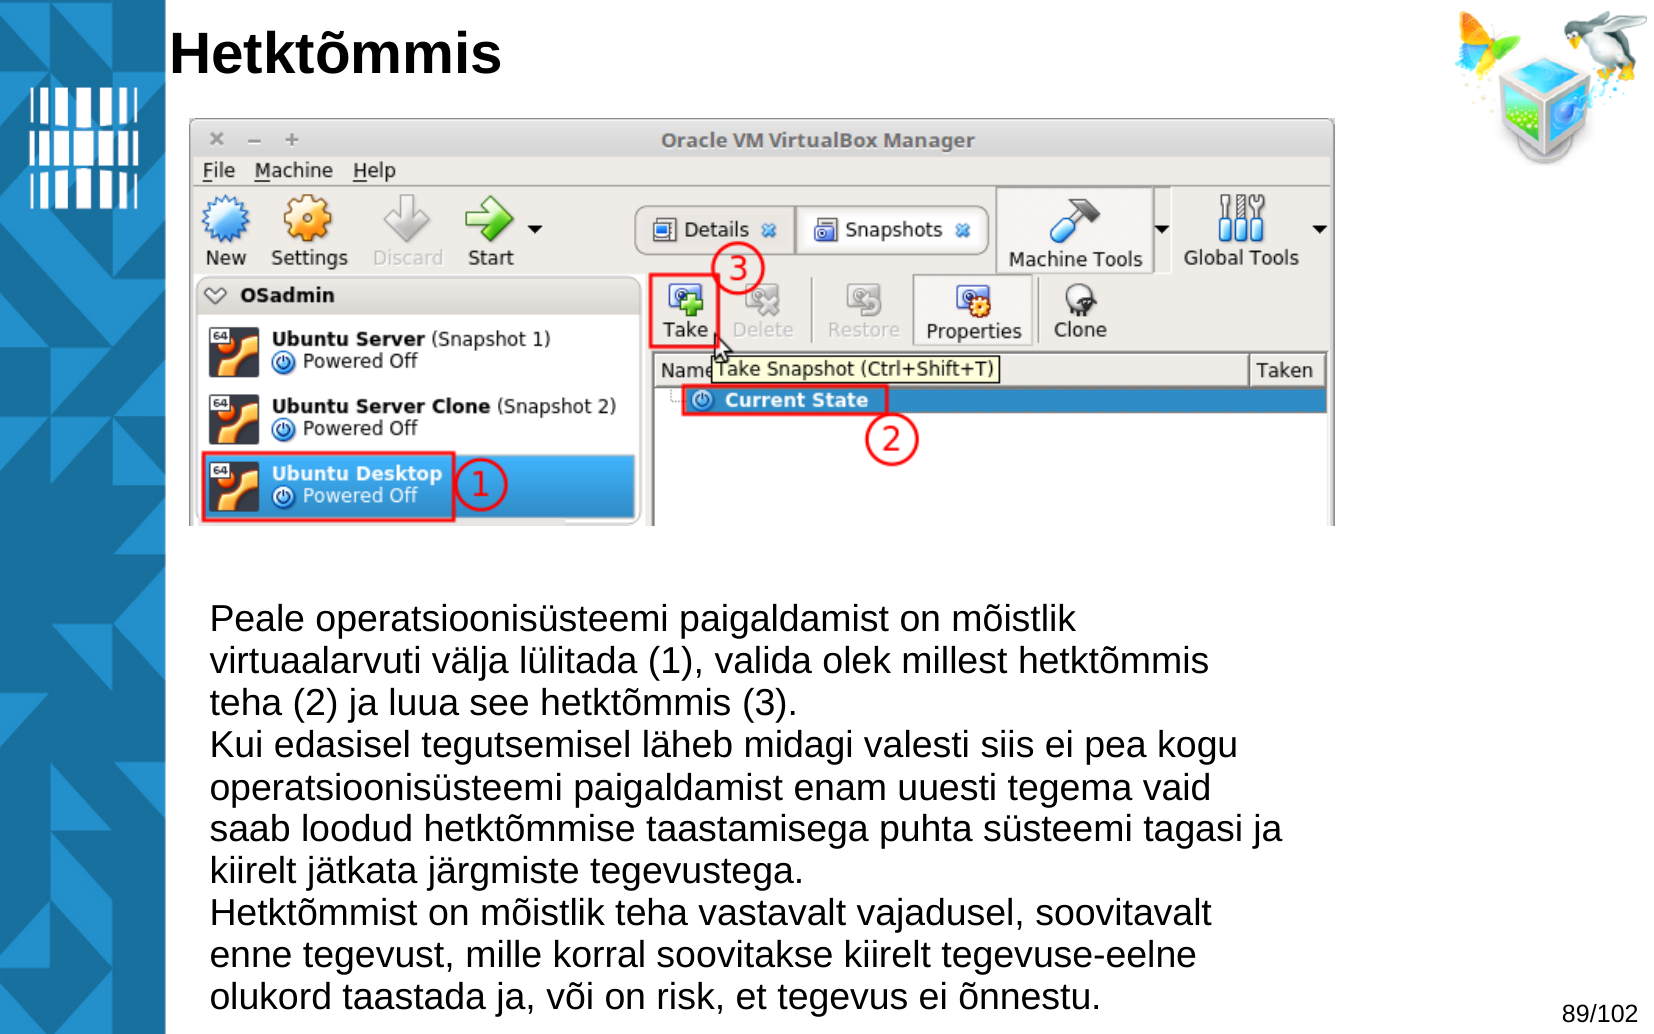

# Hetktõmmis
Peale operatsioonisüsteemi paigaldamist on mõistlik virtuaalarvuti välja lülitada (1), valida olek millest hetktõmmis teha (2) ja luua see hetktõmmis (3).
Kui edasisel tegutsemisel läheb midagi valesti siis ei pea kogu operatsioonisüsteemi paigaldamist enam uuesti tegema vaid saab loodud hetktõmmise taastamisega puhta süsteemi tagasi ja kiirelt jätkata järgmiste tegevustega.
Hetktõmmist on mõistlik teha vastavalt vajadusel, soovitavalt enne tegevust, mille korral soovitakse kiirelt tegevuse-eelne olukord taastada ja, või on risk, et tegevus ei õnnestu.